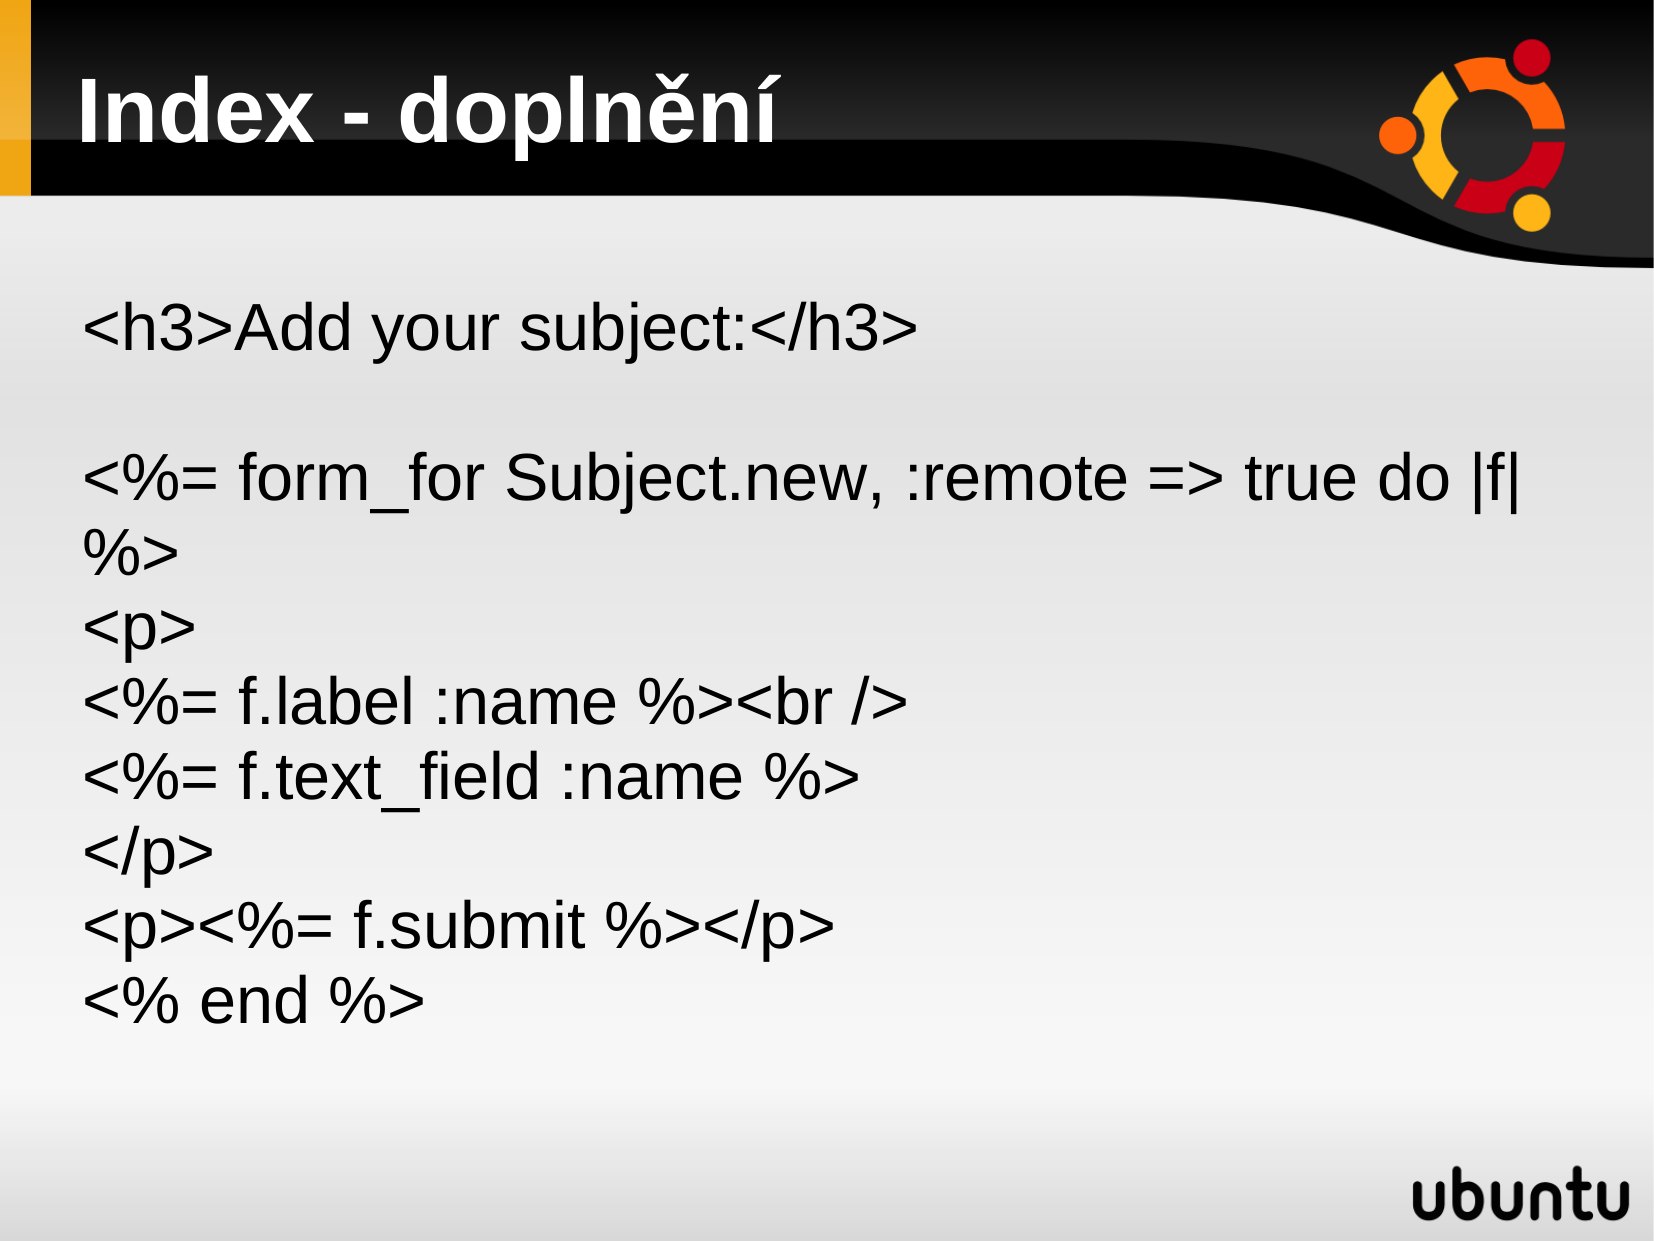

# Index - doplnění
<h3>Add your subject:</h3>
<%= form_for Subject.new, :remote => true do |f| %>
<p>
<%= f.label :name %><br />
<%= f.text_field :name %>
</p>
<p><%= f.submit %></p>
<% end %>